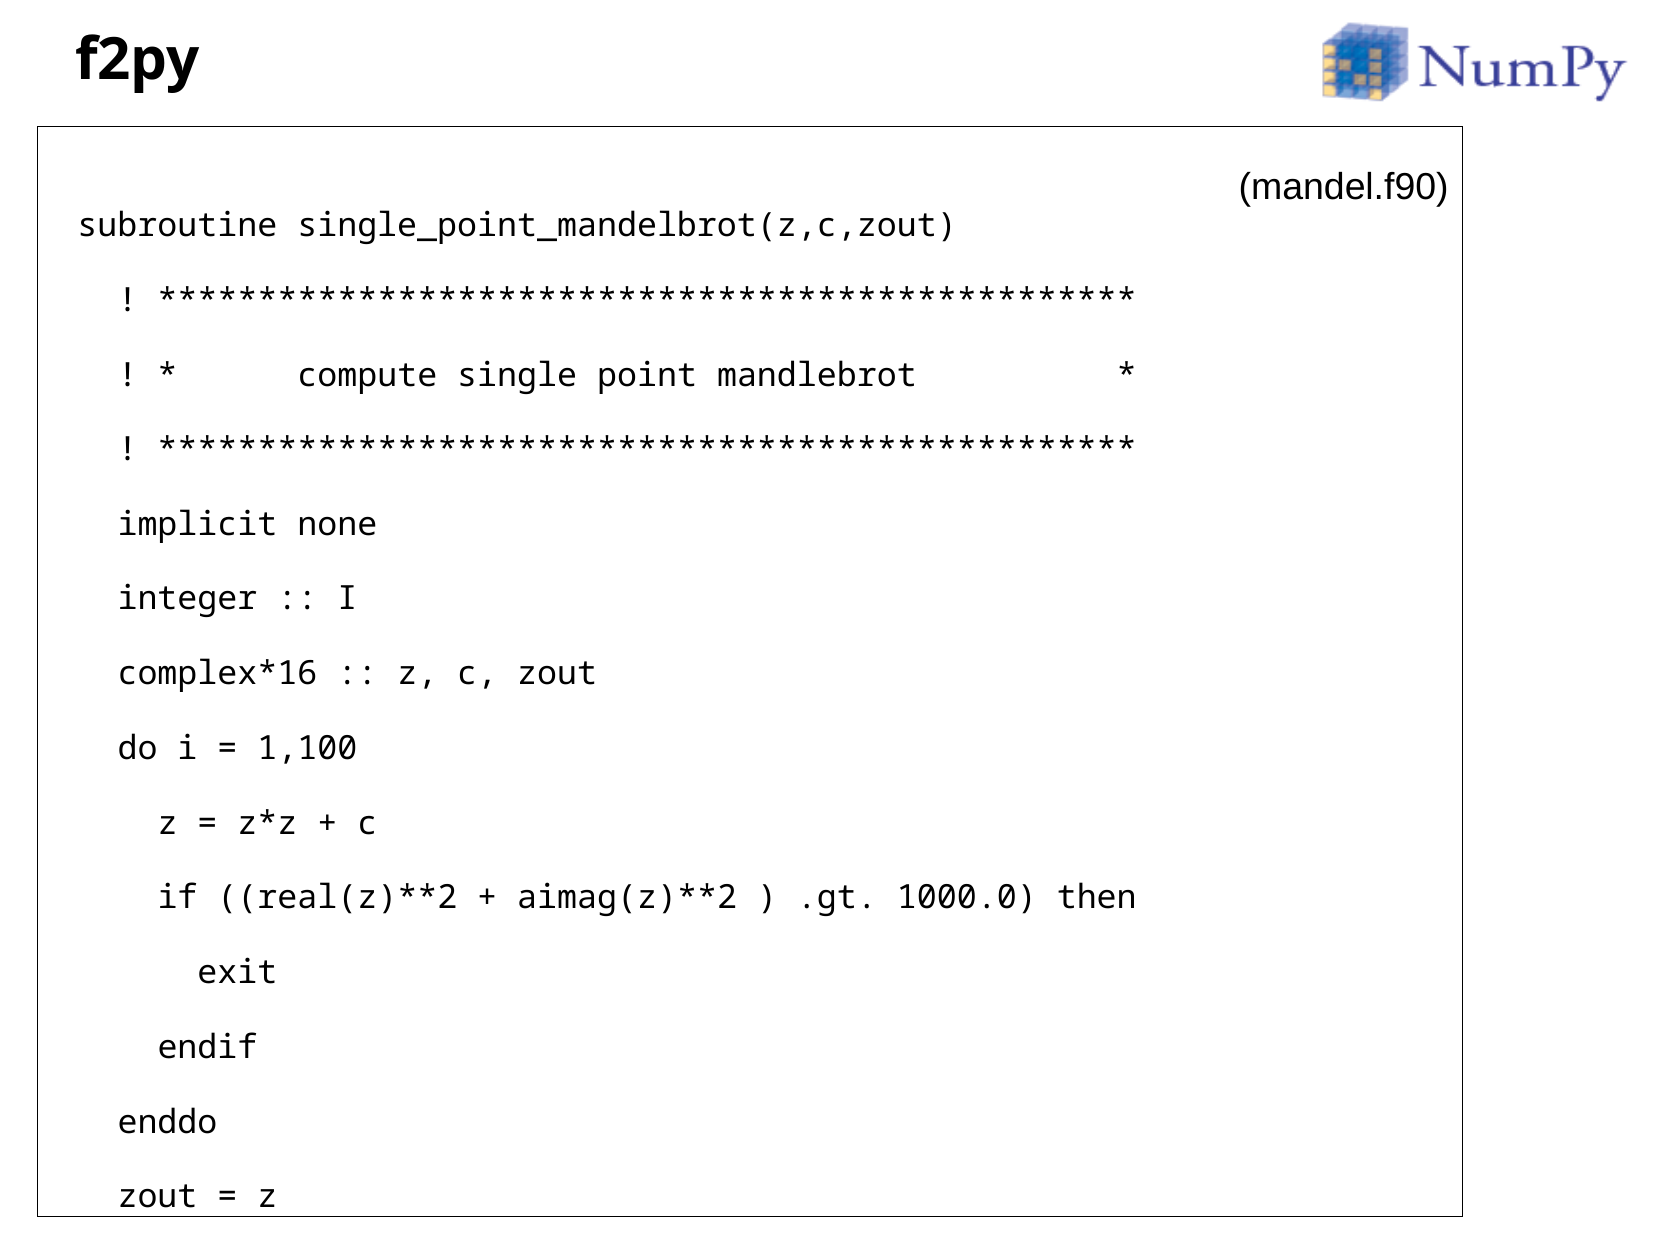

# f2py
 subroutine single_point_mandelbrot(z,c,zout)
 ! *************************************************
 ! * compute single point mandlebrot *
 ! *************************************************
 implicit none
 integer :: I
 complex*16 :: z, c, zout
 do i = 1,100
 z = z*z + c
 if ((real(z)**2 + aimag(z)**2 ) .gt. 1000.0) then
 exit
 endif
 enddo
 zout = z
 end subroutine
(mandel.f90)